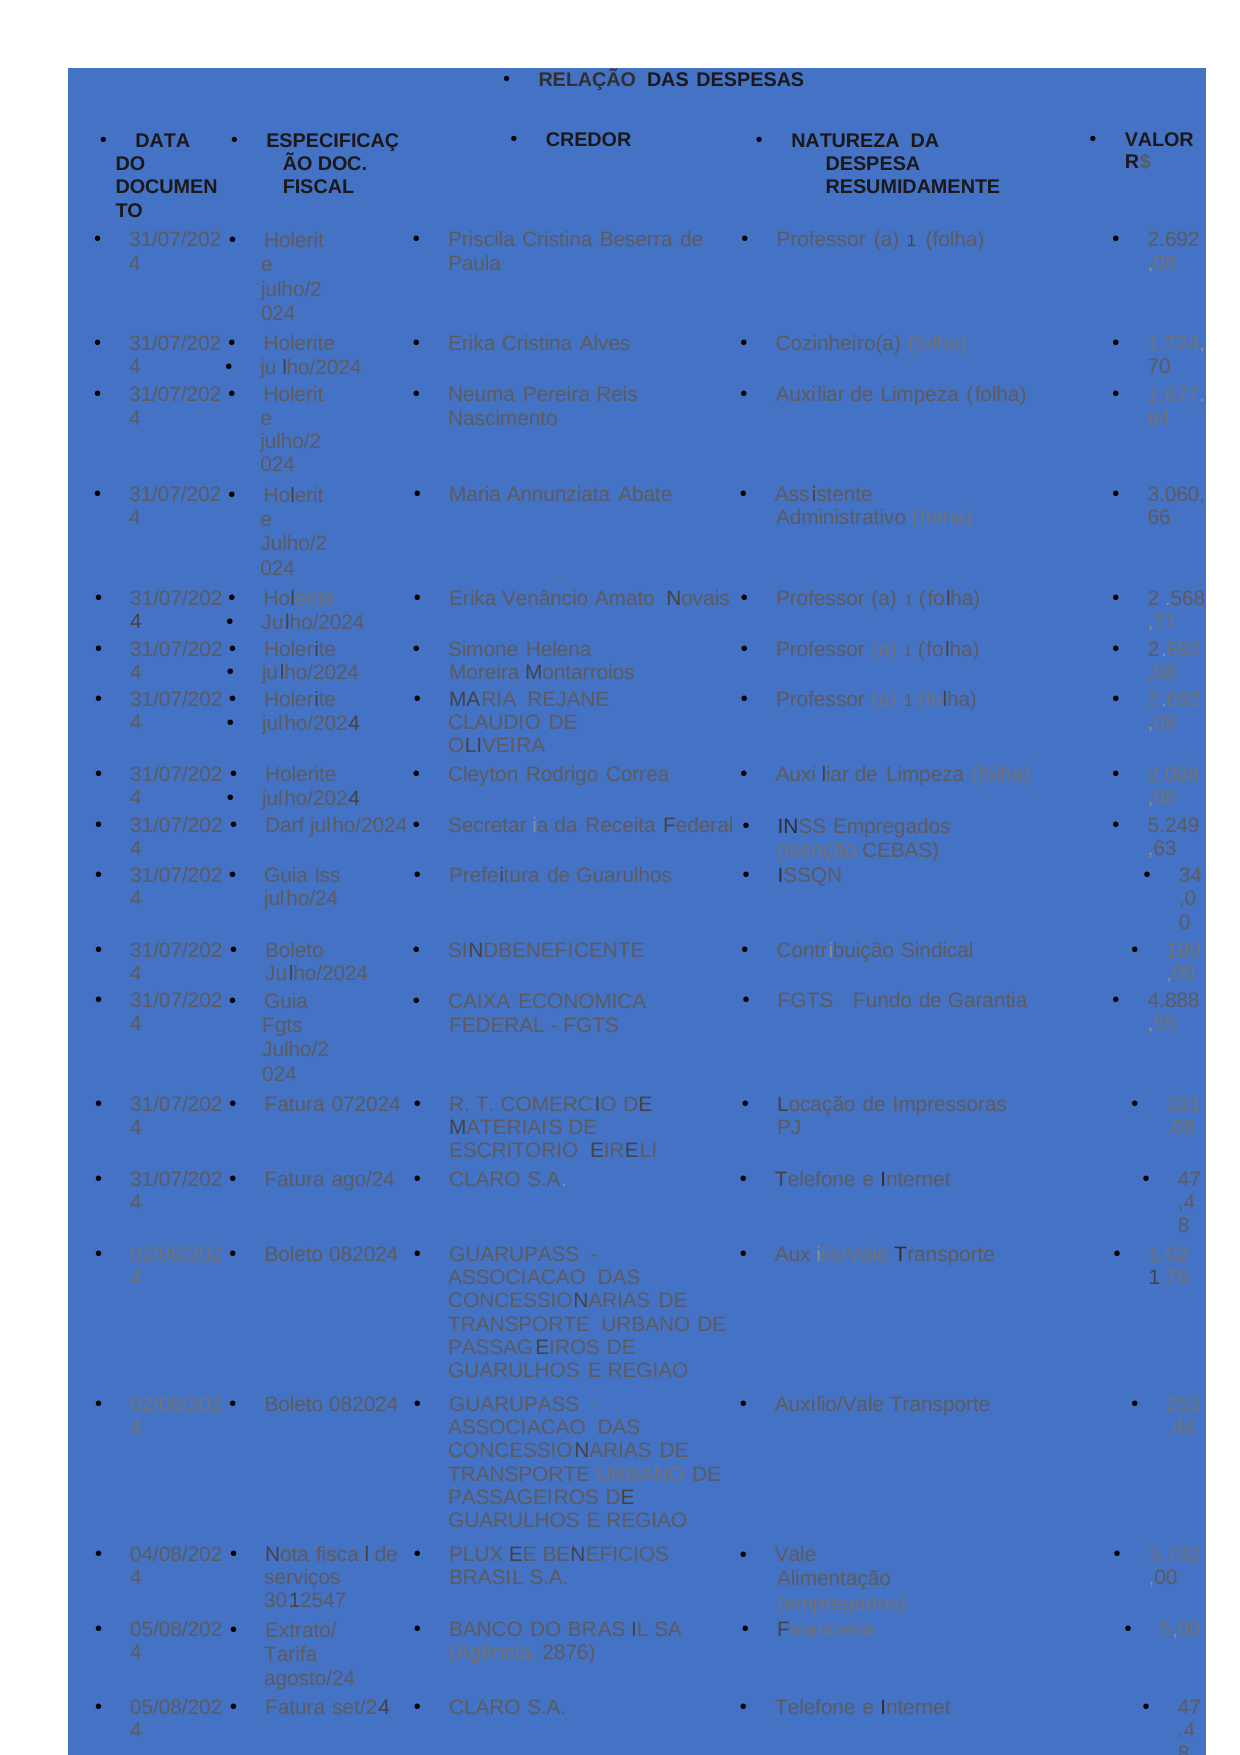

| RELAÇÃO DAS DESPESAS | | | | |
| --- | --- | --- | --- | --- |
| DATA DO DOCUMENTO | ESPECIFICAÇÃO DOC. FISCAL | CREDOR | NATUREZA DA DESPESA RESUMIDAMENTE | VALOR R$ |
| 31/07/2024 | Holerite julho/2024 | Priscila Cristina Beserra de Paula | Professor (a) 1 (folha) | 2.692,08 |
| 31/07/2024 | Holerite ju lho/2024 | Erika Cristina Alves | Cozinheiro(a) (folha) | 1.724,70 |
| 31/07/2024 | Holerite julho/2024 | Neuma Pereira Reis Nascimento | Auxiliar de Limpeza (folha) | 1.677.84 |
| 31/07/2024 | Holerite Julho/2024 | Maria Annunziata Abate | Assistente Administrativo (folha) | 3.060,66 |
| 31/07/202 4 | Holerite Julho/2024 | Erika Venâncio Amato Novais | Professor (a) 1 (folha) | 2 .568,71 |
| 31/07/2024 | Holerite julho/2024 | Simone Helena Moreira Montarroios | Professor (a) 1 (folha) | 2.692,08 |
| 31/07/2024 | Holerite julho/2024 | MARIA REJANE CLAUDIO DE OLIVEIRA | Professor (a) 1 (folha) | 2.692 ,08 |
| 31/07/2024 | Holerite julho/2024 | Cleyton Rodrigo Correa | Auxi liar de Limpeza (folha) | 2.088,08 |
| 31/07/2024 | Darf julho/2024 | Secretar ia da Receita Federal | INSS Empregados (Isenção CEBAS) | 5.249,63 |
| 31/07/2024 | Guia lss julho/24 | Prefeitura de Guarulhos | ISSQN | 34,00 |
| 31/07/2024 | Boleto Julho/2024 | SINDBENEFICENTE | Contribuição Sindical | 180,00 |
| 31/07/2024 | Guia Fgts Julho/2024 | CAIXA ECONOMICA FEDERAL - FGTS | FGTS - Fundo de Garantia | 4.888 ,55 |
| 31/07/2024 | Fatura 072024 | R. T. COMERCIO DE MATERIAIS DE ESCRITORIO EIRELI | Locação de Impressoras PJ | 331.08 |
| 31/07/2024 | Fatura ago/24 | CLARO S.A. | Telefone e Internet | 47,48 |
| 02/08/2024 | Boleto 082024 | GUARUPASS - ASSOCIACAO DAS CONCESSIONARIAS DE TRANSPORTE URBANO DE PASSAGEIROS DE GUARULHOS E REGIAO | Aux ilio/Vale Transporte | 1.02 1,76 |
| 02/08/2024 | Boleto 082024 | GUARUPASS - ASSOCIACAO DAS CONCESSIONARIAS DE TRANSPORTE URBANO DE PASSAGEIROS DE GUARULHOS E REGIAO | Auxilio/Vale Transporte | 255,44 |
| 04/08/2024 | Nota fisca l de serviços 3012547 | PLUX EE BENEFICIOS BRASIL S.A. | Vale Alimentação (empregados) | 3.792,00 |
| 05/08/2024 | Extrato/Tarifa agosto/24 | BANCO DO BRAS IL SA (Agência. 2876) | Financeira | 5,00 |
| 05/08/2024 | Fatura set/24 | CLARO S.A. | Telefone e Internet | 47.48 |
| 12/08/2024 | Nota Fiscal/DANFE 7260 | CIA ULTRAGAZ S/A | Gás (GLP) | 1.420 .20 |
| 12/08/2024 | Nota Fiscal/DANFE 7260 | CIA ULTRAGAZ S/A | Gás (GLP) | 30.06 |
| 13/08/2024 | Fatura 082024 | CIA DE SANEAM ENTO BASICO DO ESTADO DE SAO PAULO SABESP | Água e Esgoto | 2.426,89 |
O n 1 <;/?O